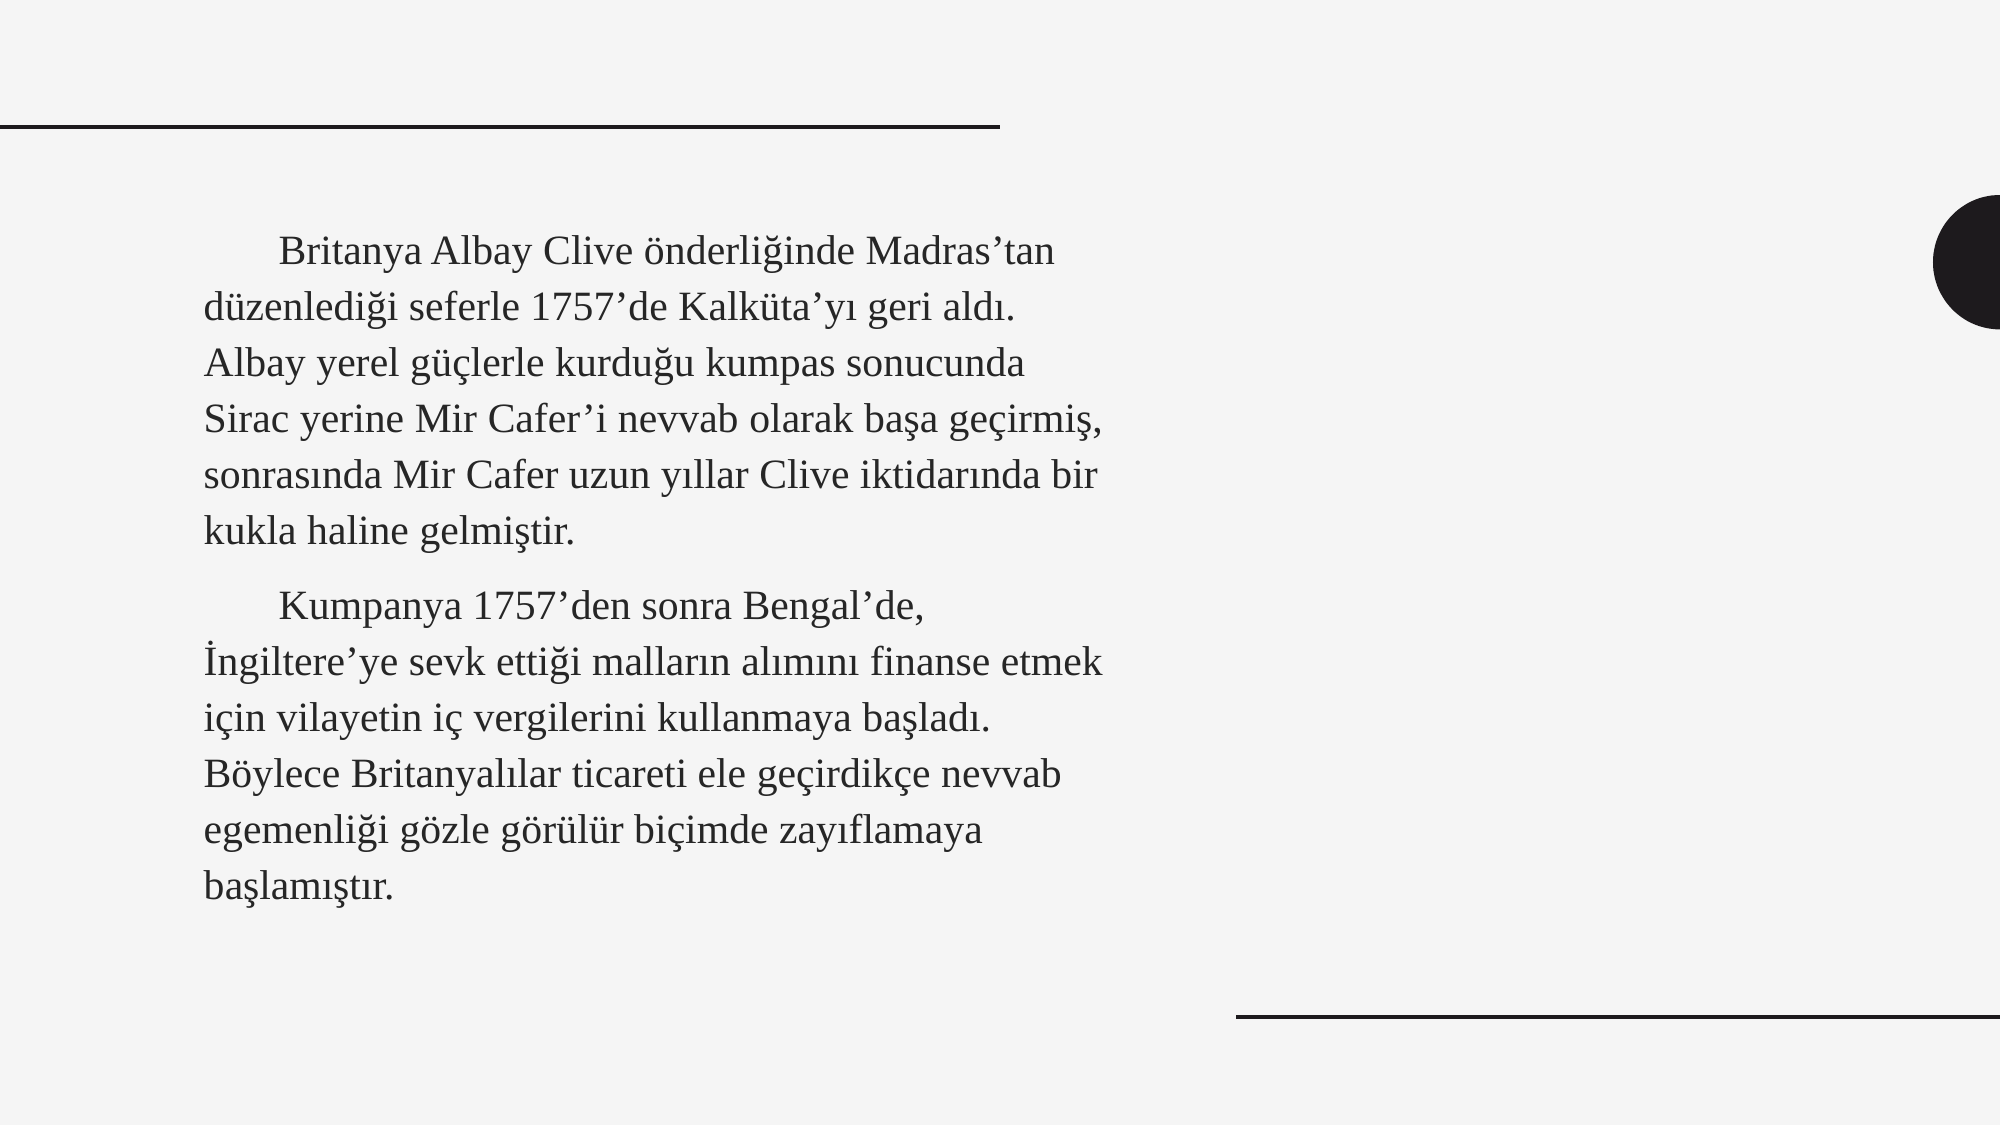

# Britanya Albay Clive önderliğinde Madras’tan düzenlediği seferle 1757’de Kalküta’yı geri aldı. Albay yerel güçlerle kurduğu kumpas sonucunda Sirac yerine Mir Cafer’i nevvab olarak başa geçirmiş, sonrasında Mir Cafer uzun yıllar Clive iktidarında bir kukla haline gelmiştir.
	Kumpanya 1757’den sonra Bengal’de, İngiltere’ye sevk ettiği malların alımını finanse etmek için vilayetin iç vergilerini kullanmaya başladı. Böylece Britanyalılar ticareti ele geçirdikçe nevvab egemenliği gözle görülür biçimde zayıflamaya başlamıştır.